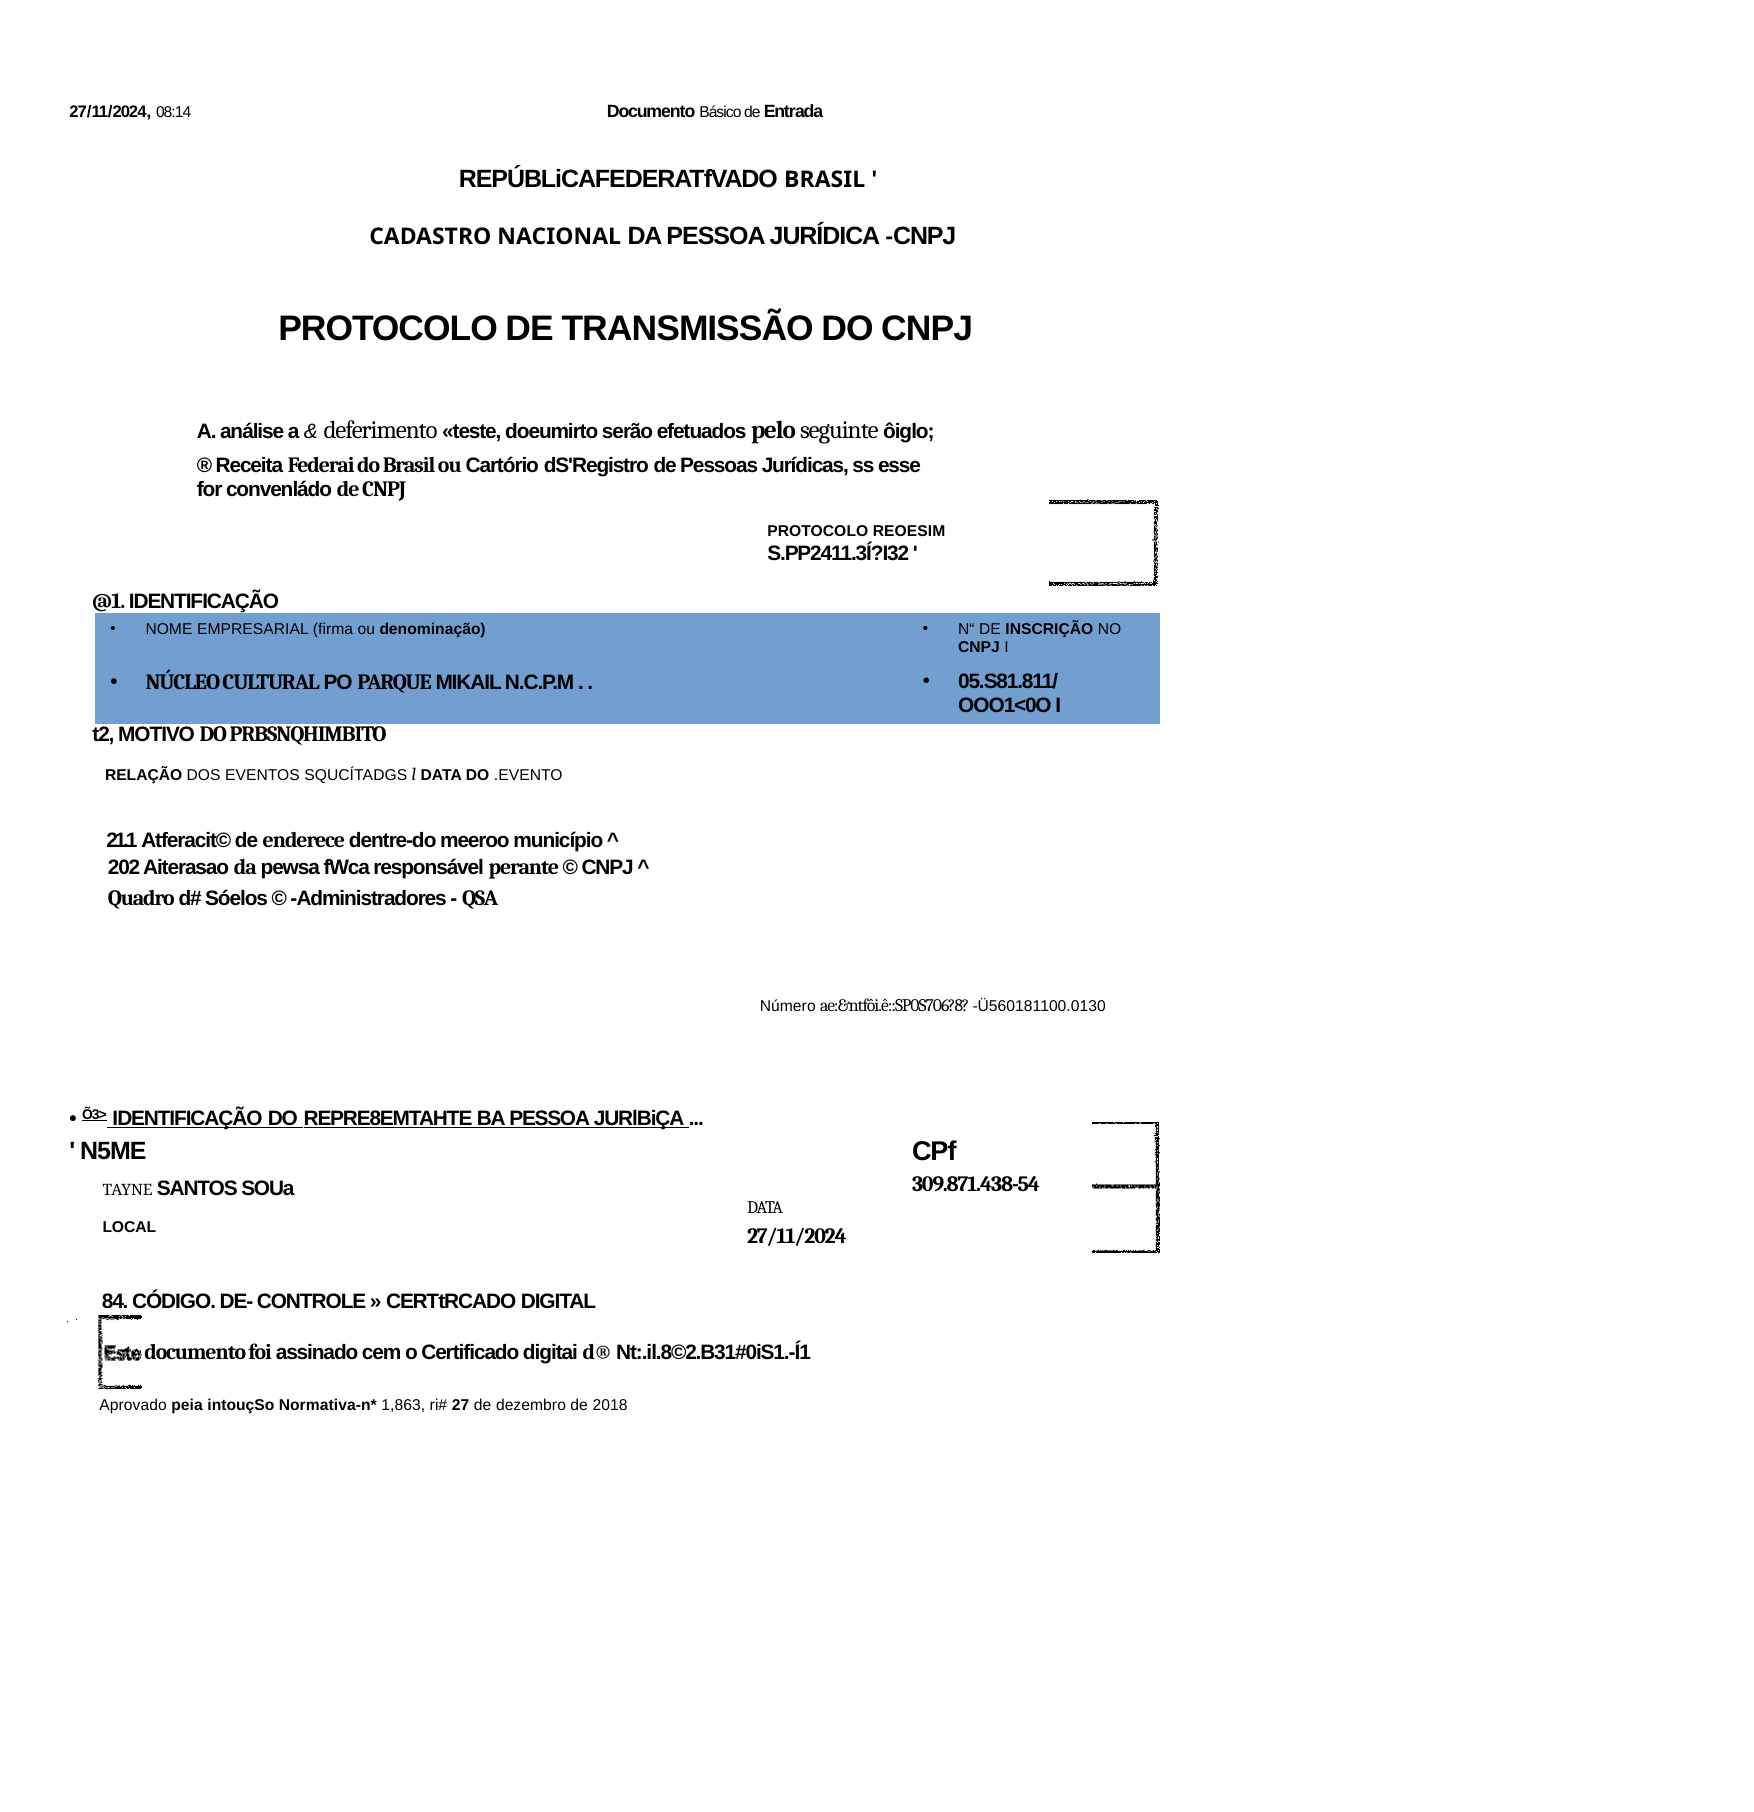

Documento Básico de Entrada
27/11/2024, 08:14
REPÚBLiCAFEDERATfVADO BRASIL ' CADASTRO NACIONAL DA PESSOA JURÍDICA -CNPJ
PROTOCOLO DE TRANSMISSÃO DO CNPJ
A. análise a & deferimento «teste, doeumirto serão efetuados pelo seguinte ôiglo;
® Receita Federai do Brasil ou Cartório dS'Registro de Pessoas Jurídicas, ss esse for convenládo de CNPJ
PROTOCOLO REOESIM
S.PP2411.3Í?I32 '
@1. IDENTIFICAÇÃO
| NOME EMPRESARIAL (firma ou denominação) | N“ DE INSCRIÇÃO NO CNPJ I |
| --- | --- |
| NÚCLEO CULTURAL PO PARQUE MIKAIL N.C.P.M . . | 05.S81.811/OOO1<0O I |
t2, MOTIVO DO PRBSNQHIMBITO
RELAÇÃO DOS EVENTOS SQUCÍTADGS l DATA DO .EVENTO
21.1 Atferacit© de enderece dentre-do meeroo município ^
202 Aiterasao da pewsa fWca responsável perante © CNPJ ^ Quadro d# Sóelos © -Administradores - QSA
Número ae:&ntfôi.ê::SP0S706?8? -Ü560181100.0130
• Õ3> IDENTIFICAÇÃO DO REPRE8EMTAHTE BA PESSOA JURlBiÇA ... ' N5ME
CPf
309.871.438-54
TAYNE SANTOS SOUa LOCAL
DATA
27/11/2024
84. CÓDIGO. DE- CONTROLE » CERTtRCADO DIGITAL
documento foi assinado cem o Certificado digitai d® Nt:.il.8©2.B31#0iS1.-Í1
Aprovado peia intouçSo Normativa-n* 1,863, ri# 27 de dezembro de 2018